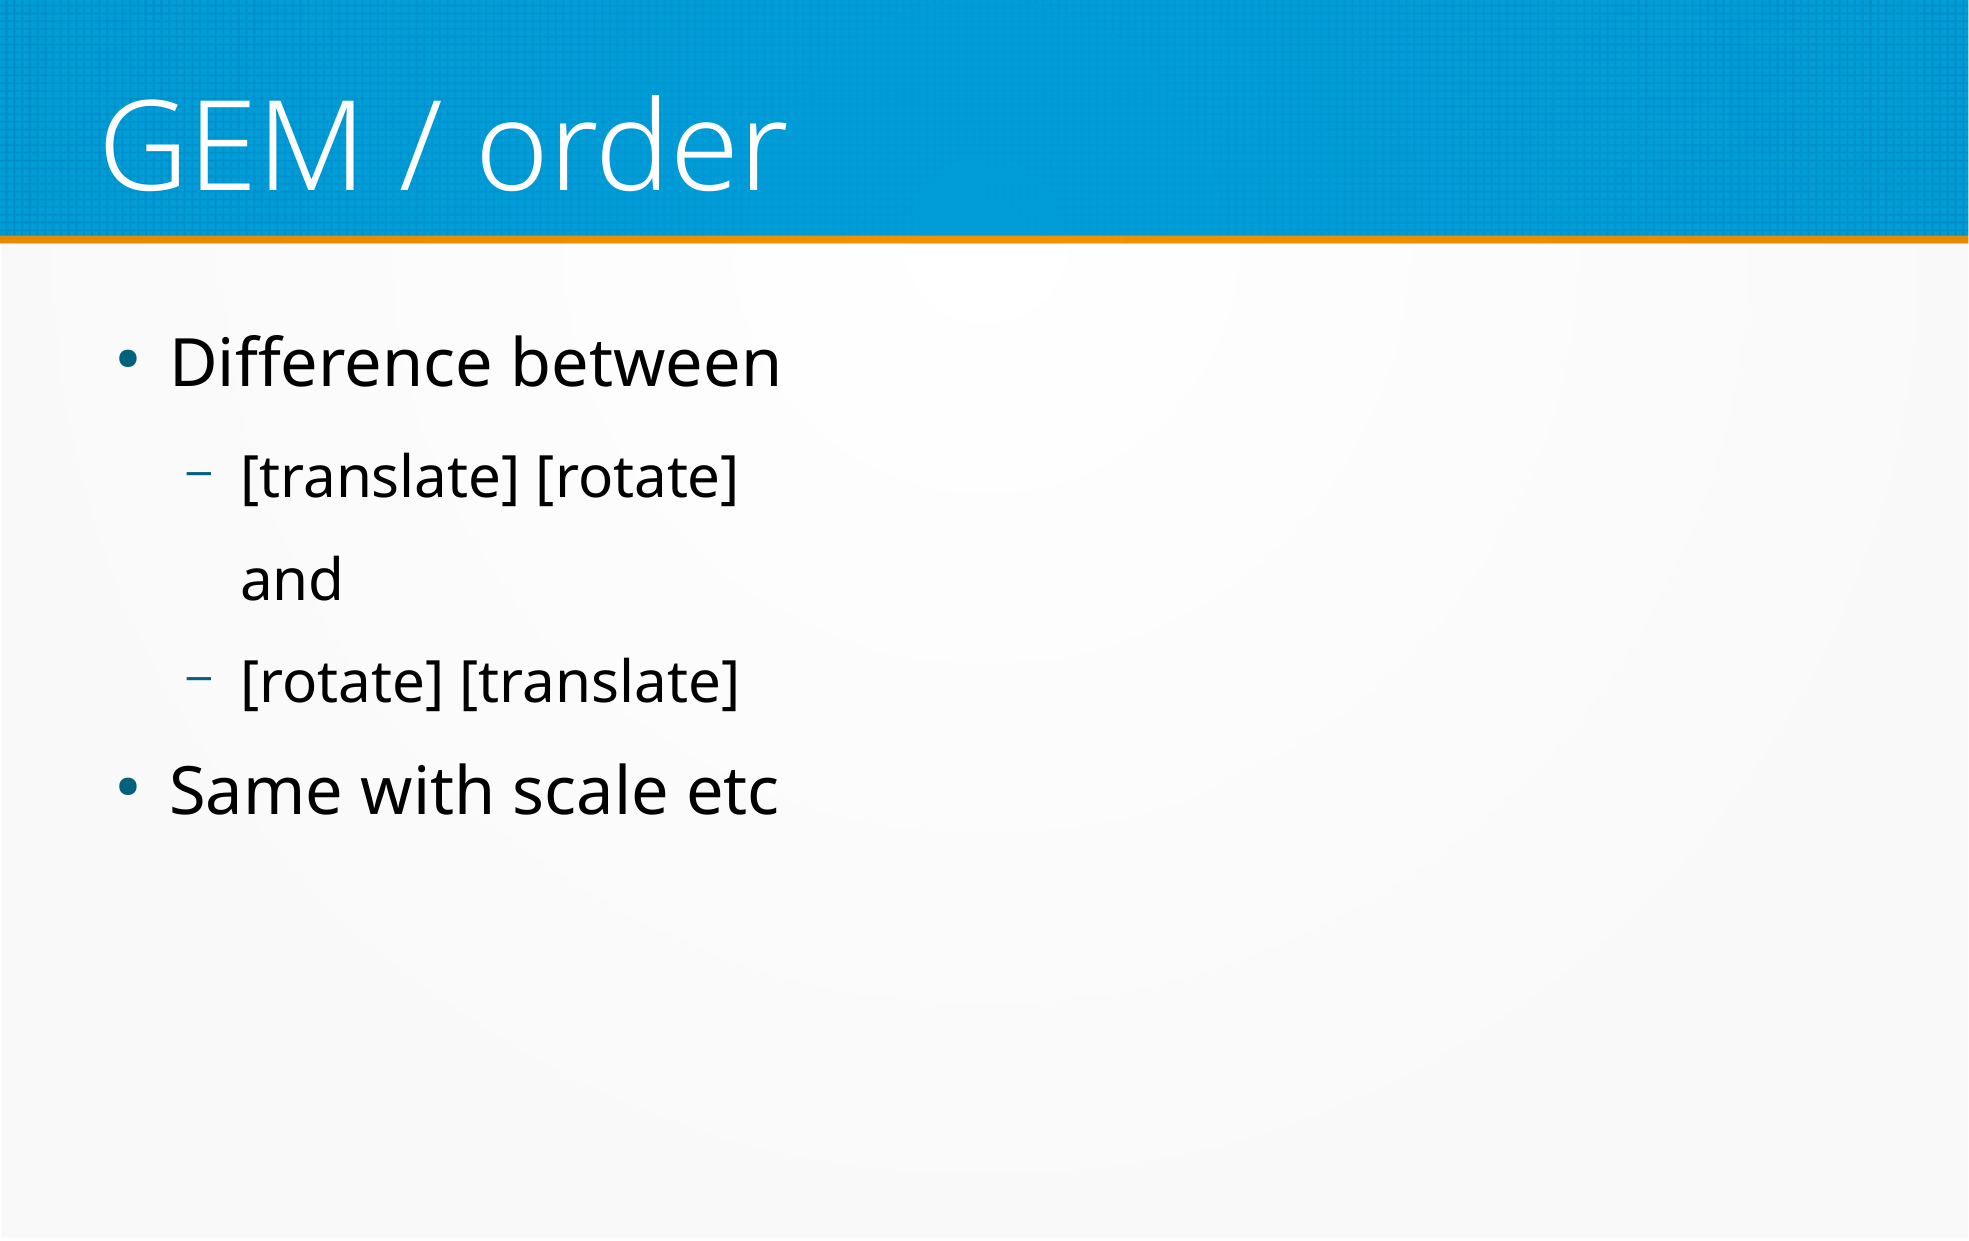

# GEM / order
Difference between
[translate] [rotate]
and
[rotate] [translate]
Same with scale etc